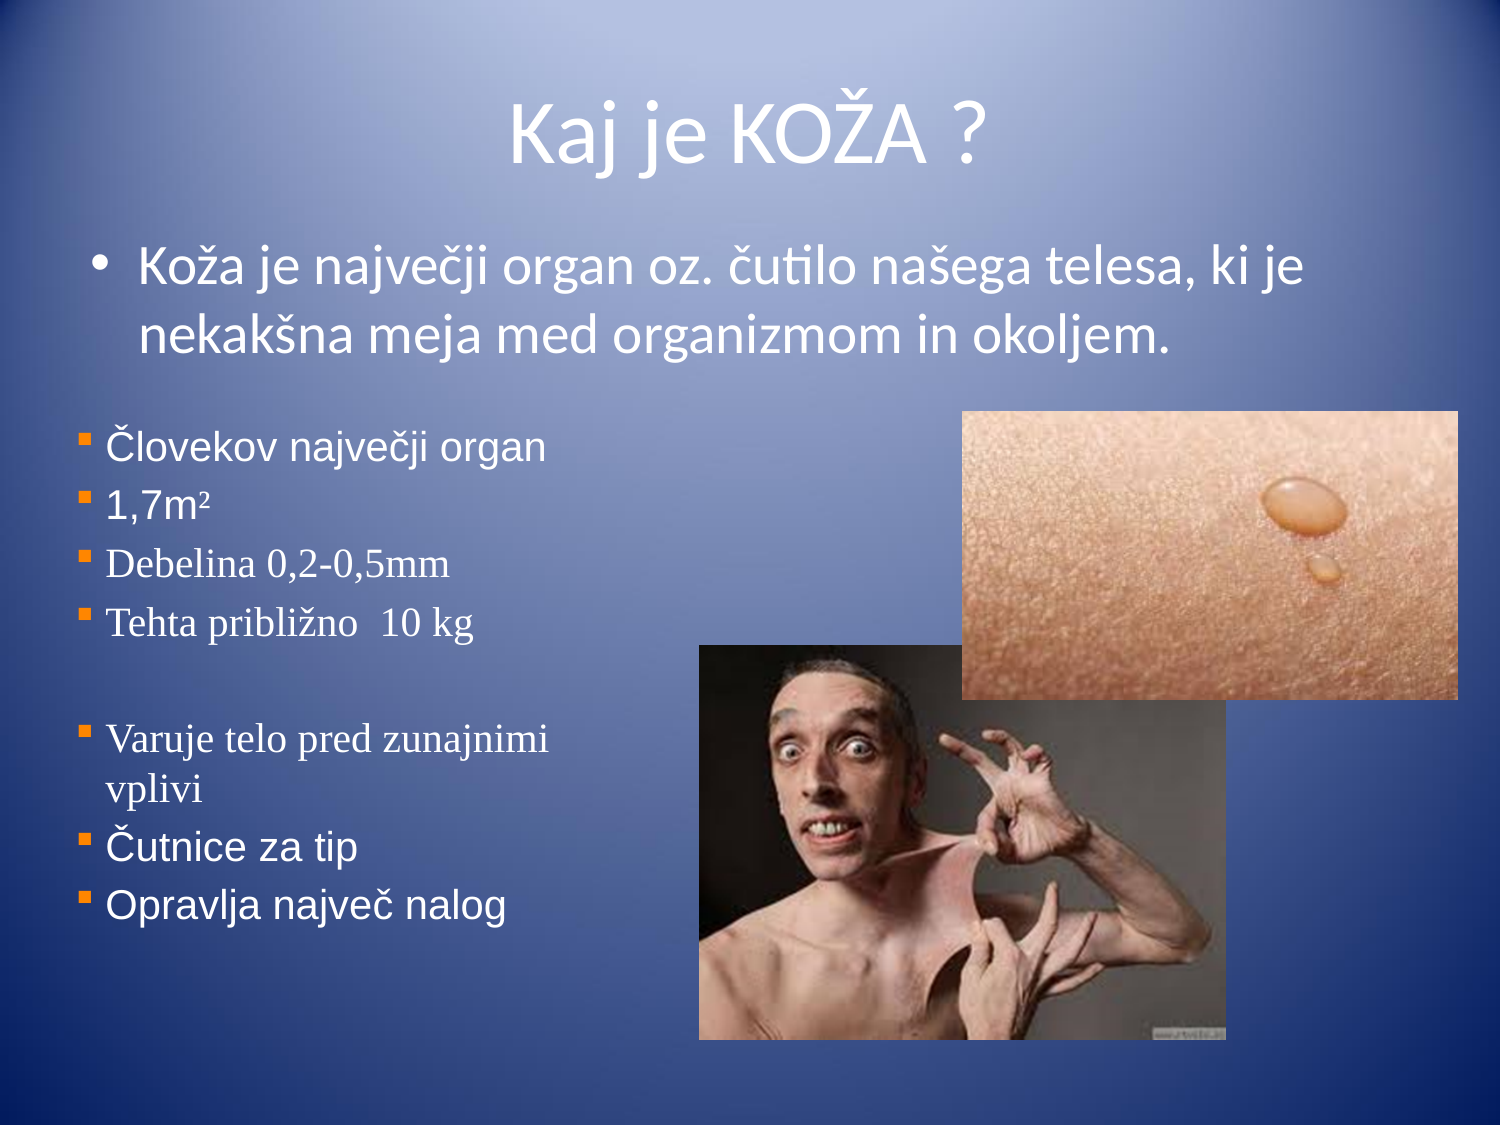

# Kaj je KOŽA ?
Koža je največji organ oz. čutilo našega telesa, ki je nekakšna meja med organizmom in okoljem.
Človekov največji organ
1,7m²
Debelina 0,2-0,5mm
Tehta približno 10 kg
Varuje telo pred zunajnimi vplivi
Čutnice za tip
Opravlja največ nalog